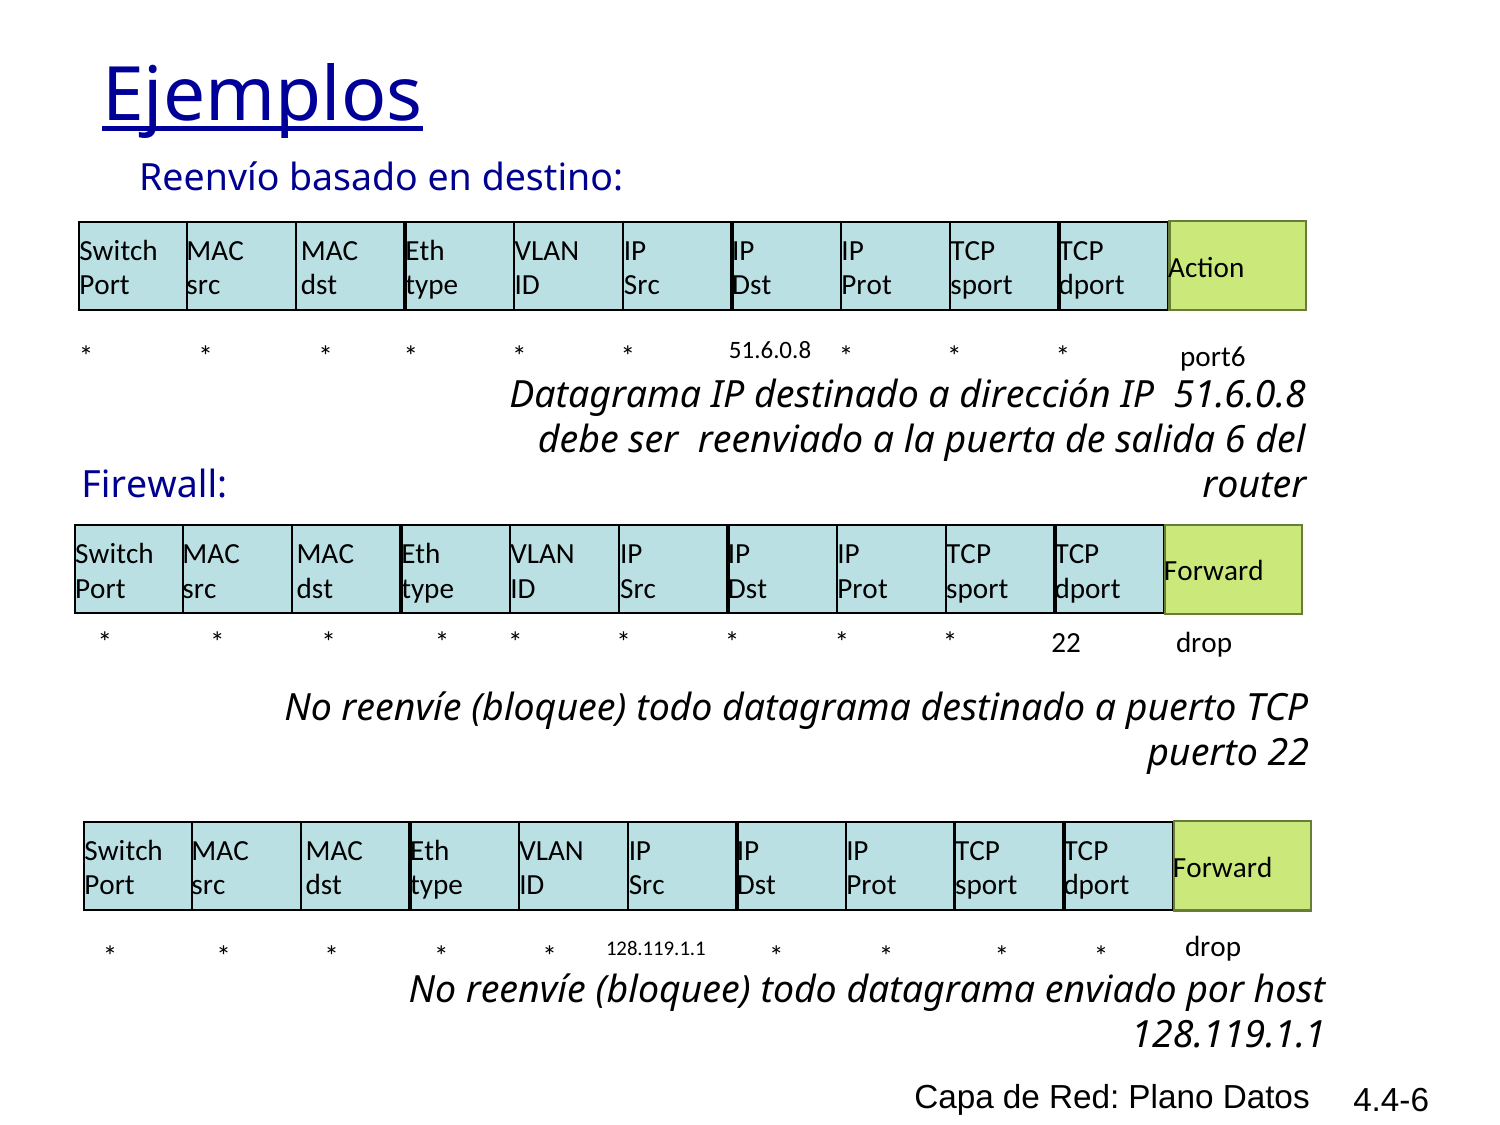

# Ejemplos
Reenvío basado en destino:
Switch
Port
MAC
src
MAC
dst
Eth
type
VLAN
ID
IP
Src
IP
Dst
IP
Prot
TCP
sport
TCP
dport
Action
51.6.0.8
*
*
*
*
*
*
*
*
*
port6
Datagrama IP destinado a dirección IP 51.6.0.8 debe ser reenviado a la puerta de salida 6 del router
Firewall:
Switch
Port
MAC
src
MAC
dst
Eth
type
VLAN
ID
IP
Src
IP
Dst
IP
Prot
TCP
sport
TCP
dport
Forward
*
*
*
*
*
*
*
*
*
22
drop
No reenvíe (bloquee) todo datagrama destinado a puerto TCP puerto 22
Switch
Port
MAC
src
MAC
dst
Eth
type
VLAN
ID
IP
Src
IP
Dst
IP
Prot
TCP
sport
TCP
dport
Forward
drop
128.119.1.1
*
*
*
*
*
*
*
*
*
No reenvíe (bloquee) todo datagrama enviado por host 128.119.1.1
6